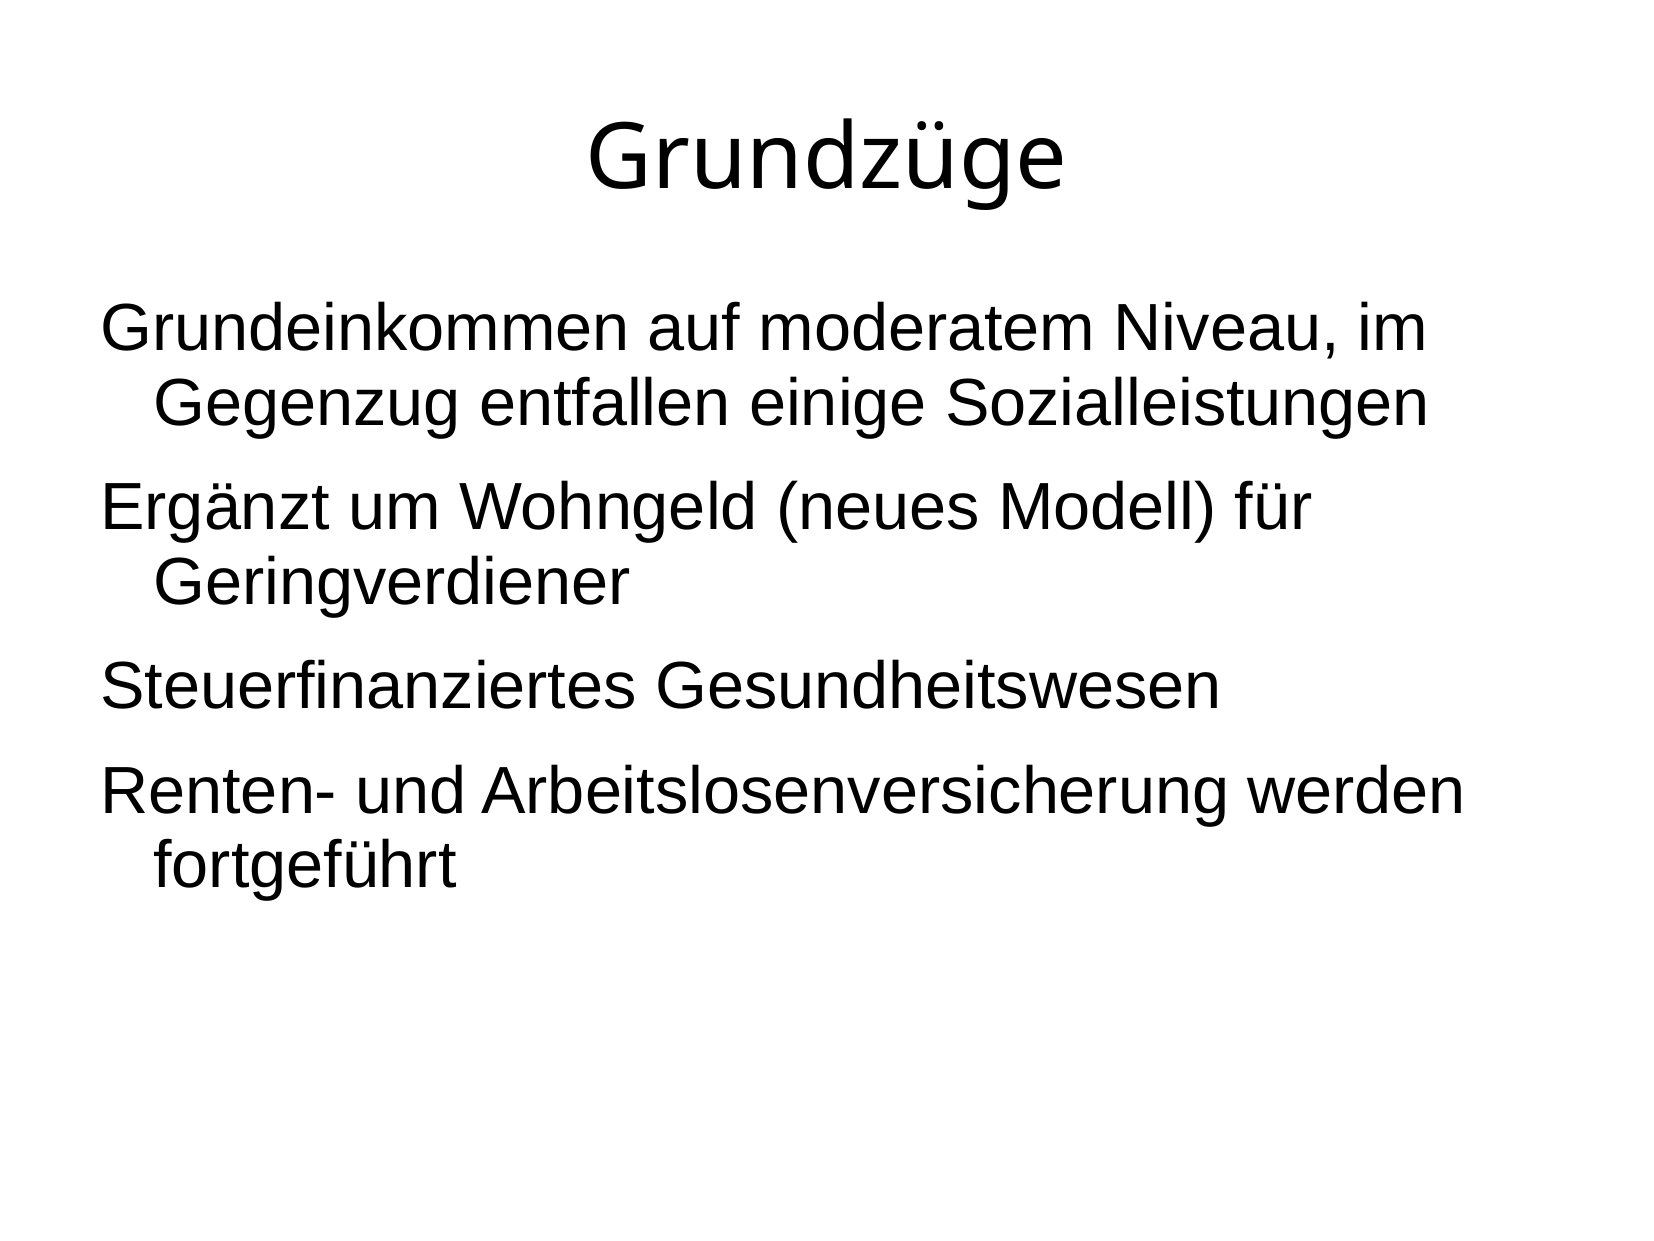

# Grundzüge
Grundeinkommen auf moderatem Niveau, im Gegenzug entfallen einige Sozialleistungen
Ergänzt um Wohngeld (neues Modell) für Geringverdiener
Steuerfinanziertes Gesundheitswesen
Renten- und Arbeitslosenversicherung werden fortgeführt